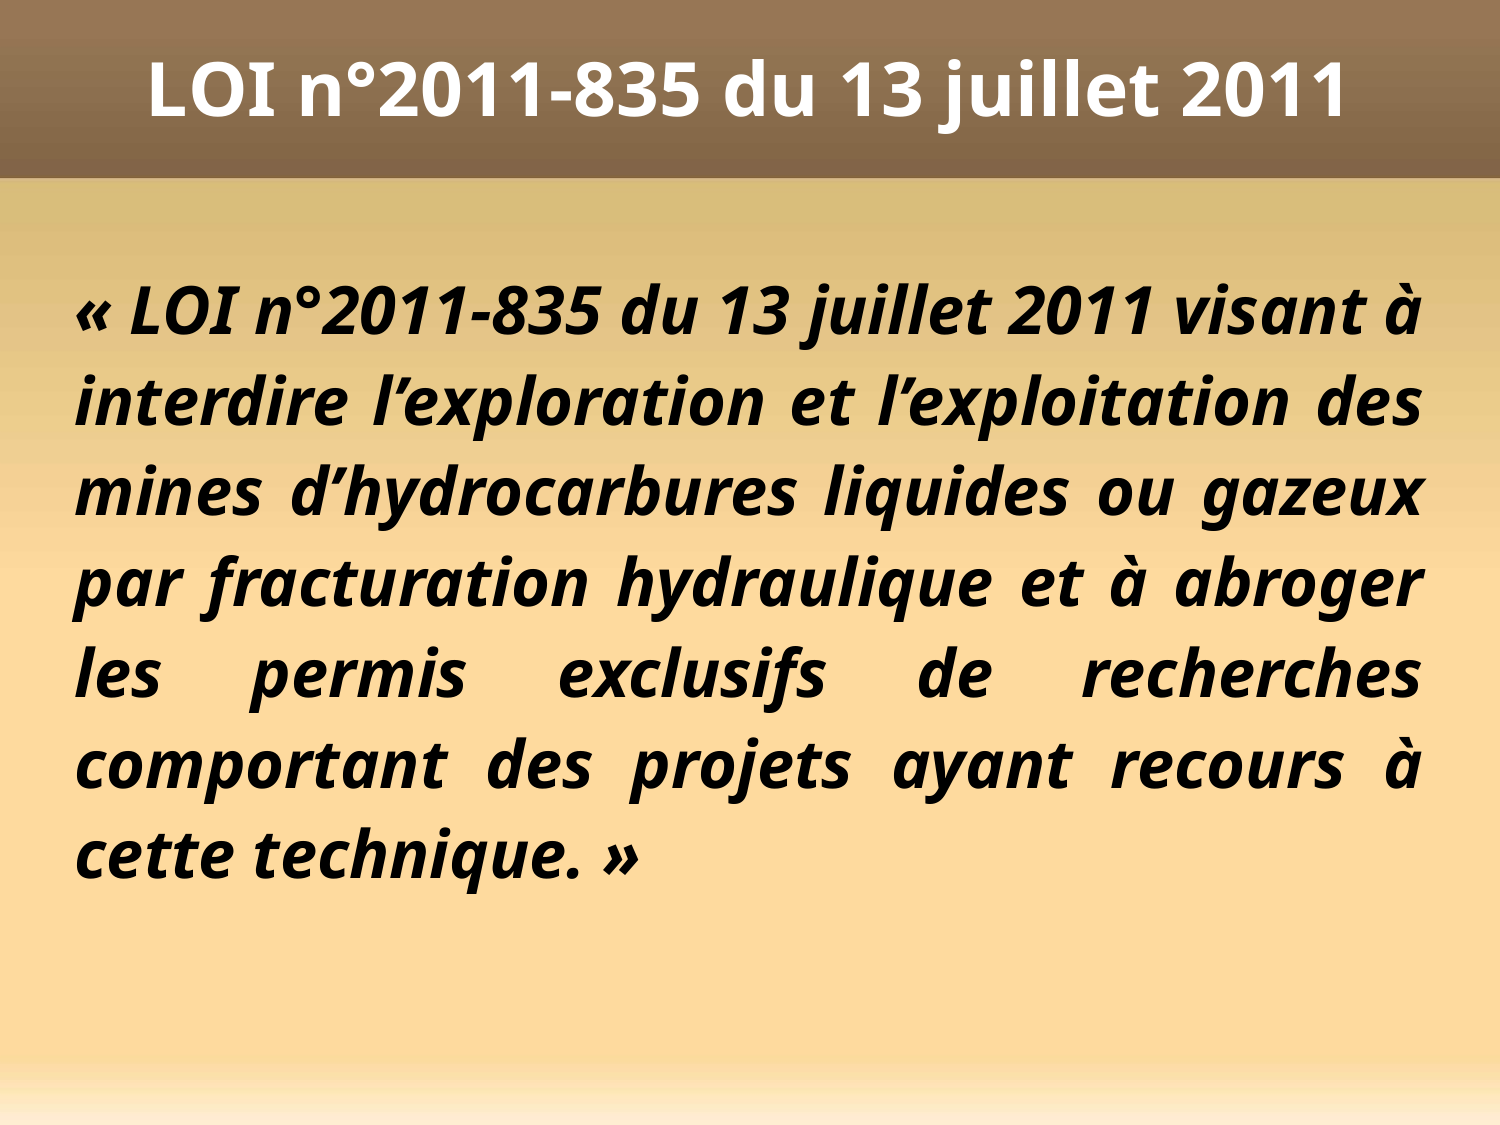

# LOI n°2011-835 du 13 juillet 2011
« LOI n°2011-835 du 13 juillet 2011 visant à interdire l’exploration et l’exploitation des mines d’hydrocarbures liquides ou gazeux par fracturation hydraulique et à abroger les permis exclusifs de recherches comportant des projets ayant recours à cette technique. »